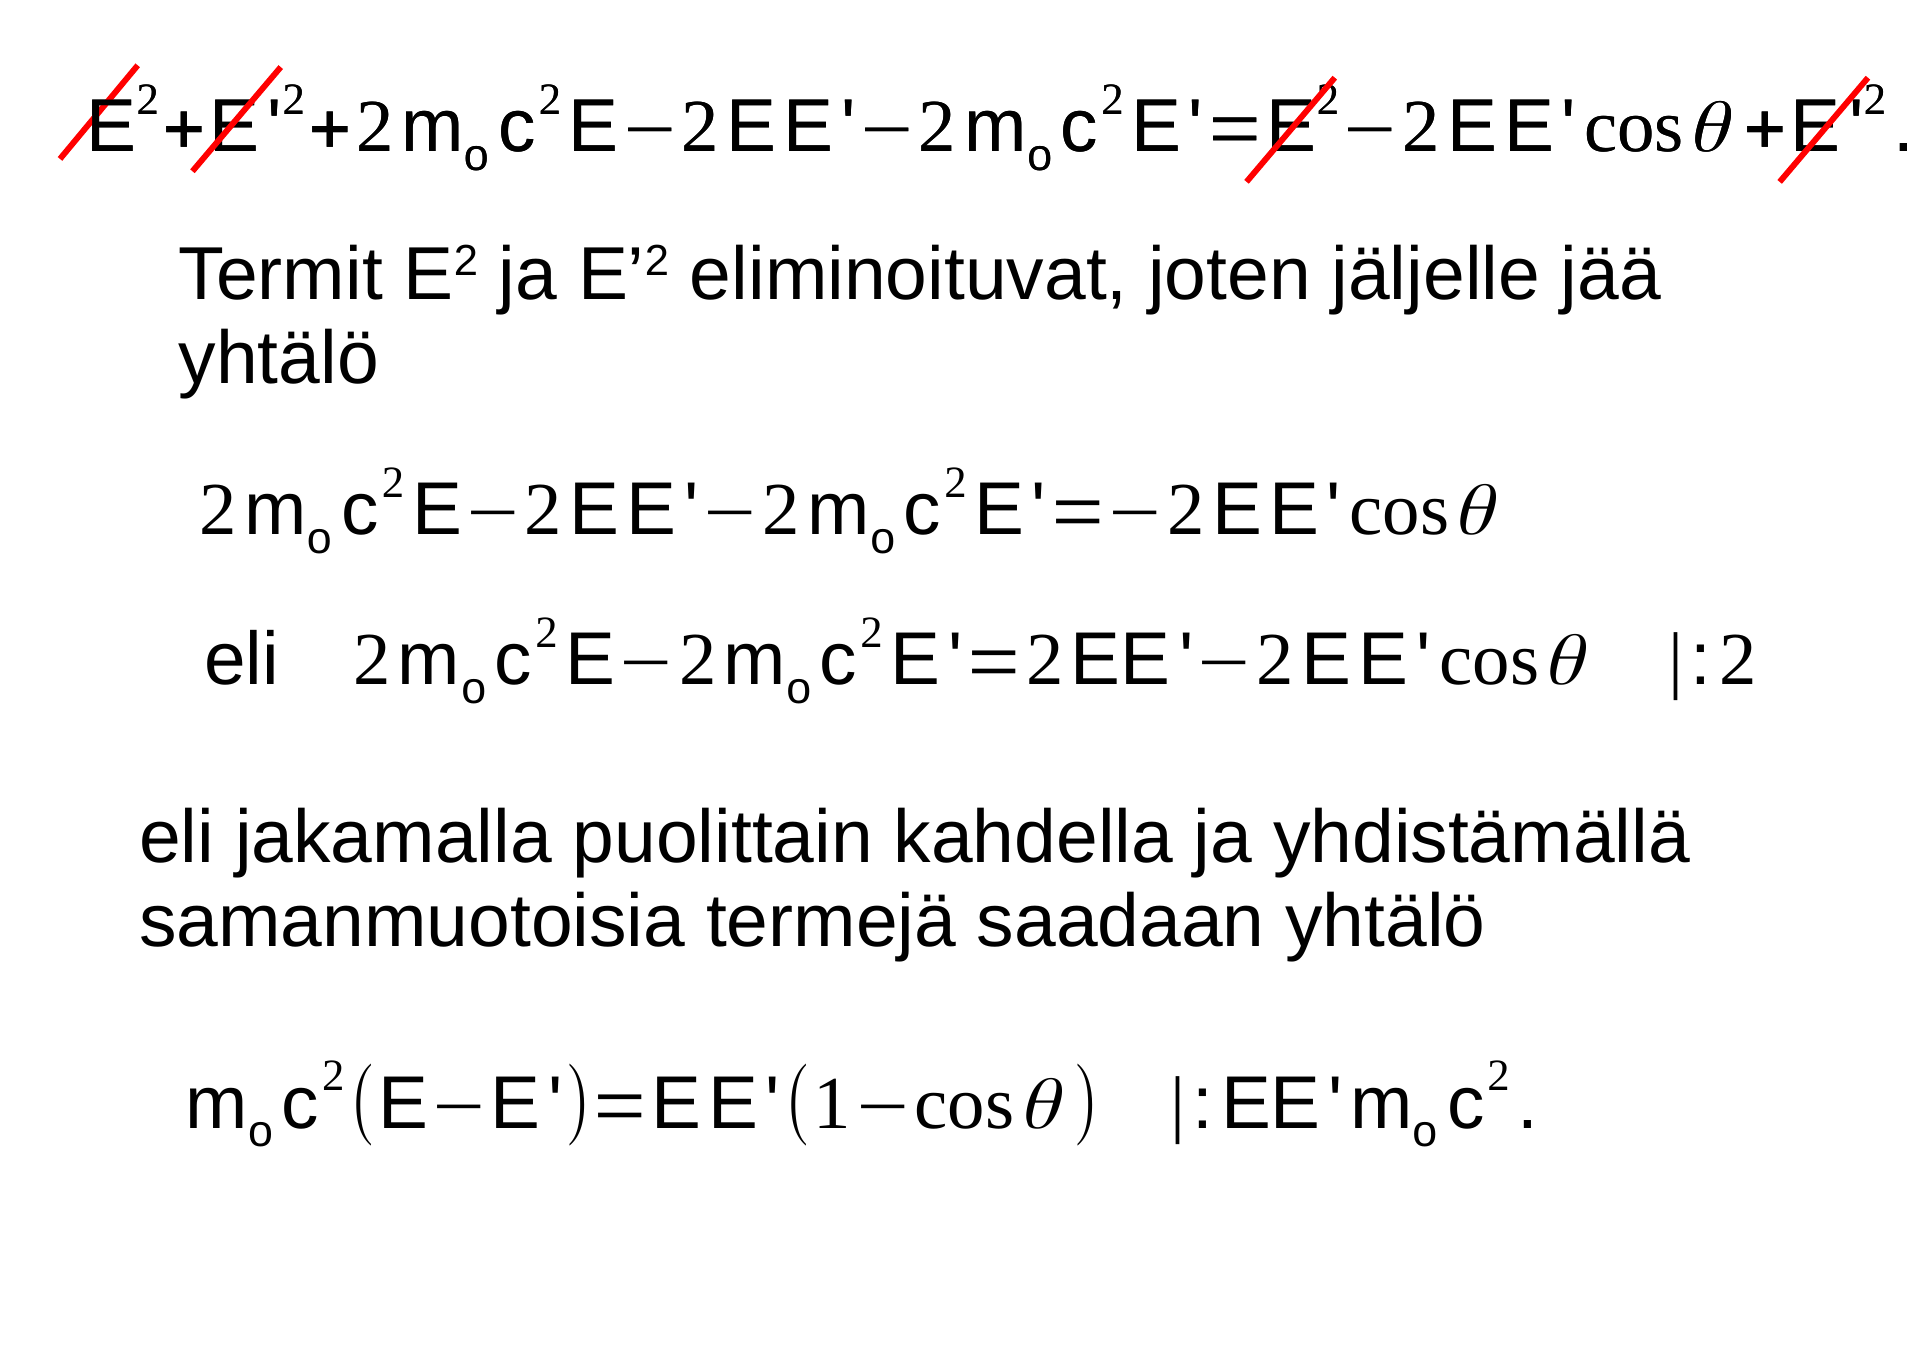

Termit E2 ja E’2 eliminoituvat, joten jäljelle jää yhtälö
eli jakamalla puolittain kahdella ja yhdistämällä samanmuotoisia termejä saadaan yhtälö